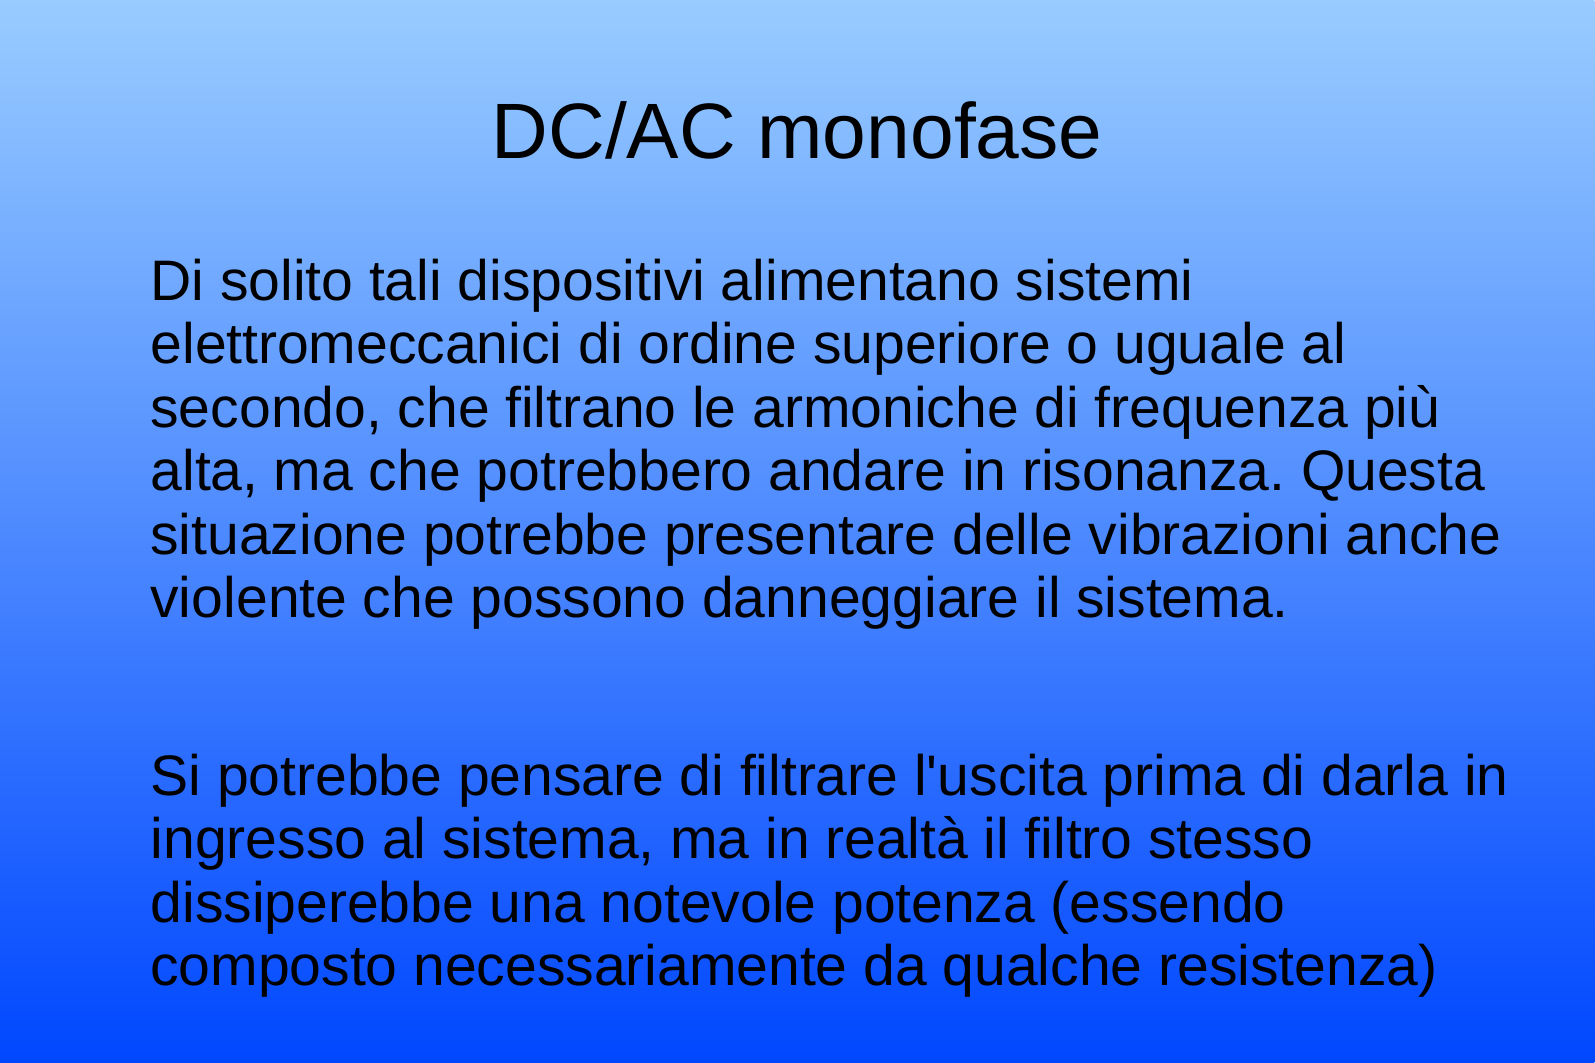

# DC/AC monofase
Di solito tali dispositivi alimentano sistemi elettromeccanici di ordine superiore o uguale al secondo, che filtrano le armoniche di frequenza più alta, ma che potrebbero andare in risonanza. Questa situazione potrebbe presentare delle vibrazioni anche violente che possono danneggiare il sistema.
Si potrebbe pensare di filtrare l'uscita prima di darla in ingresso al sistema, ma in realtà il filtro stesso dissiperebbe una notevole potenza (essendo composto necessariamente da qualche resistenza)